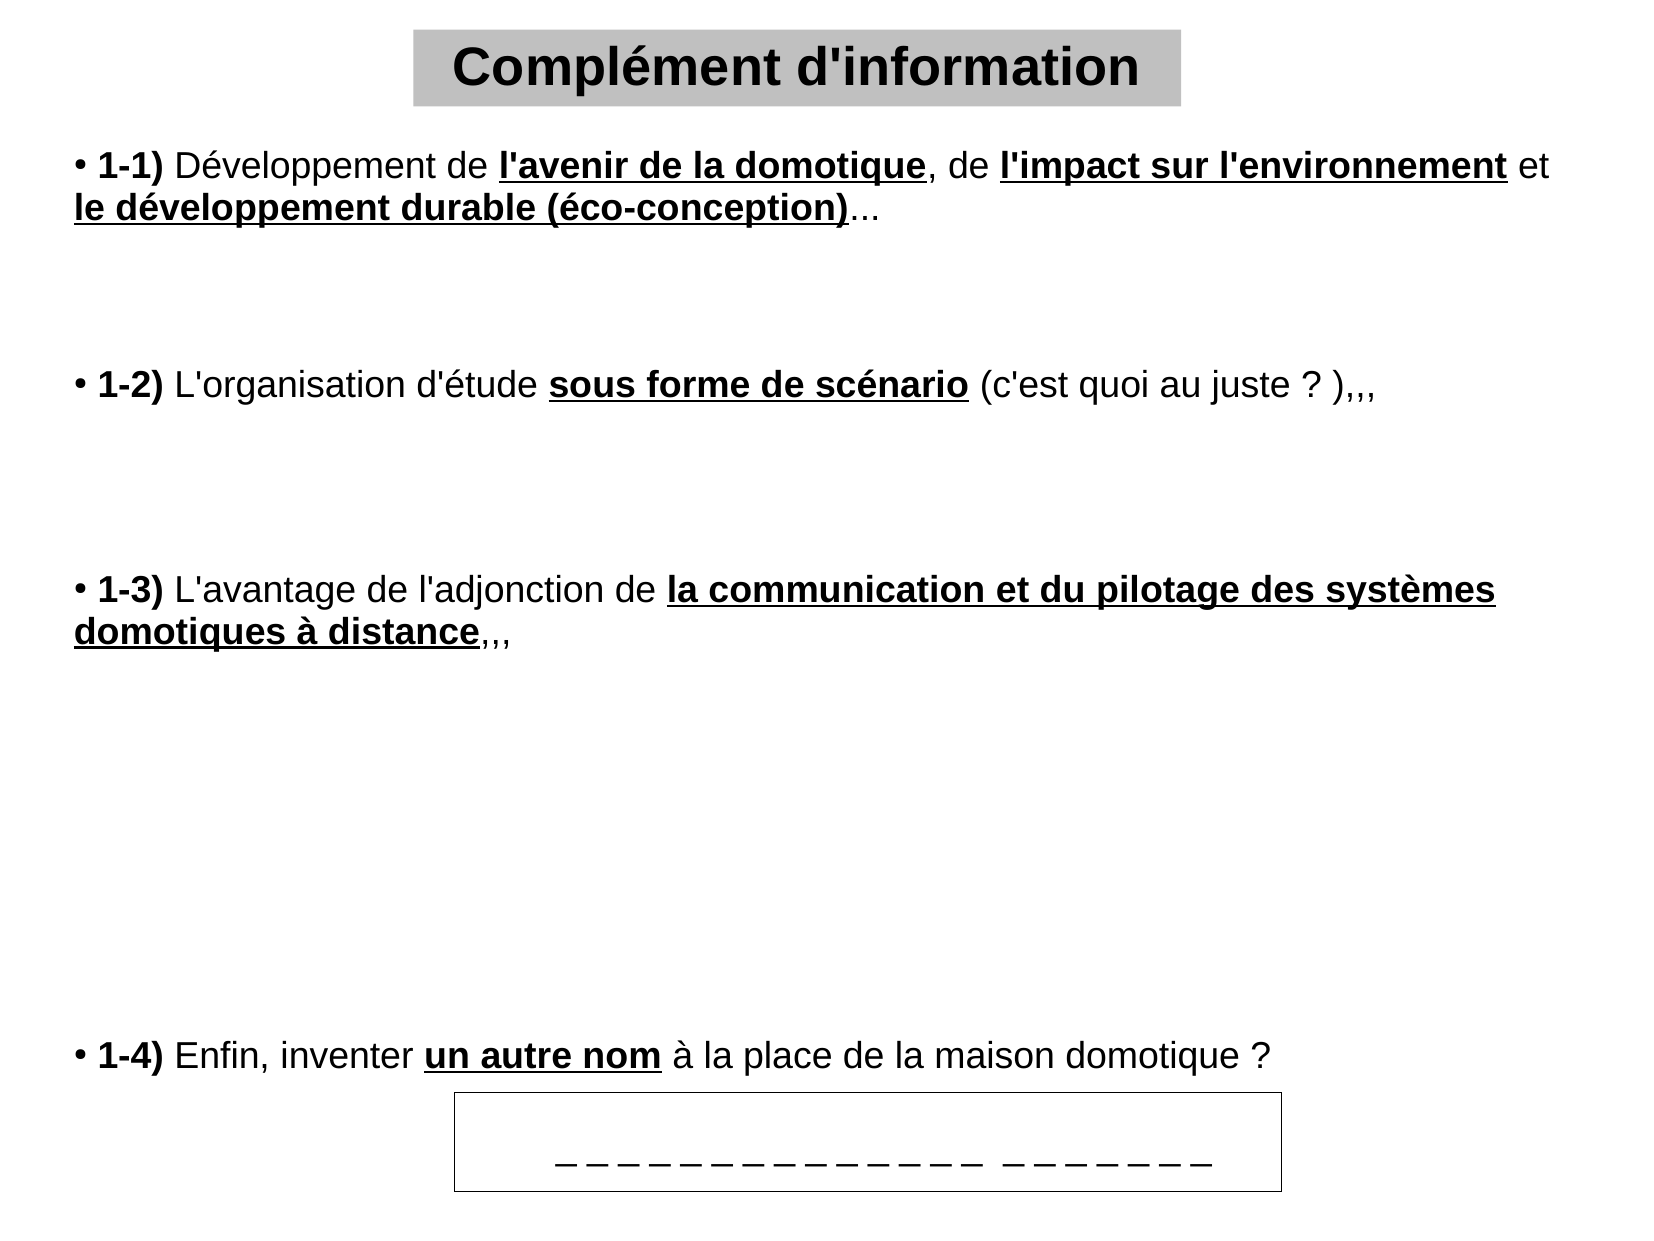

Complément d'information
 1-1) Développement de l'avenir de la domotique, de l'impact sur l'environnement et le développement durable (éco-conception)...
 1-2) L'organisation d'étude sous forme de scénario (c'est quoi au juste ? ),,,
 1-3) L'avantage de l'adjonction de la communication et du pilotage des systèmes domotiques à distance,,,
 1-4) Enfin, inventer un autre nom à la place de la maison domotique ?
 _ _ _ _ _ _ _ _ _ _ _ _ _ _ _ _ _ _ _ _ _